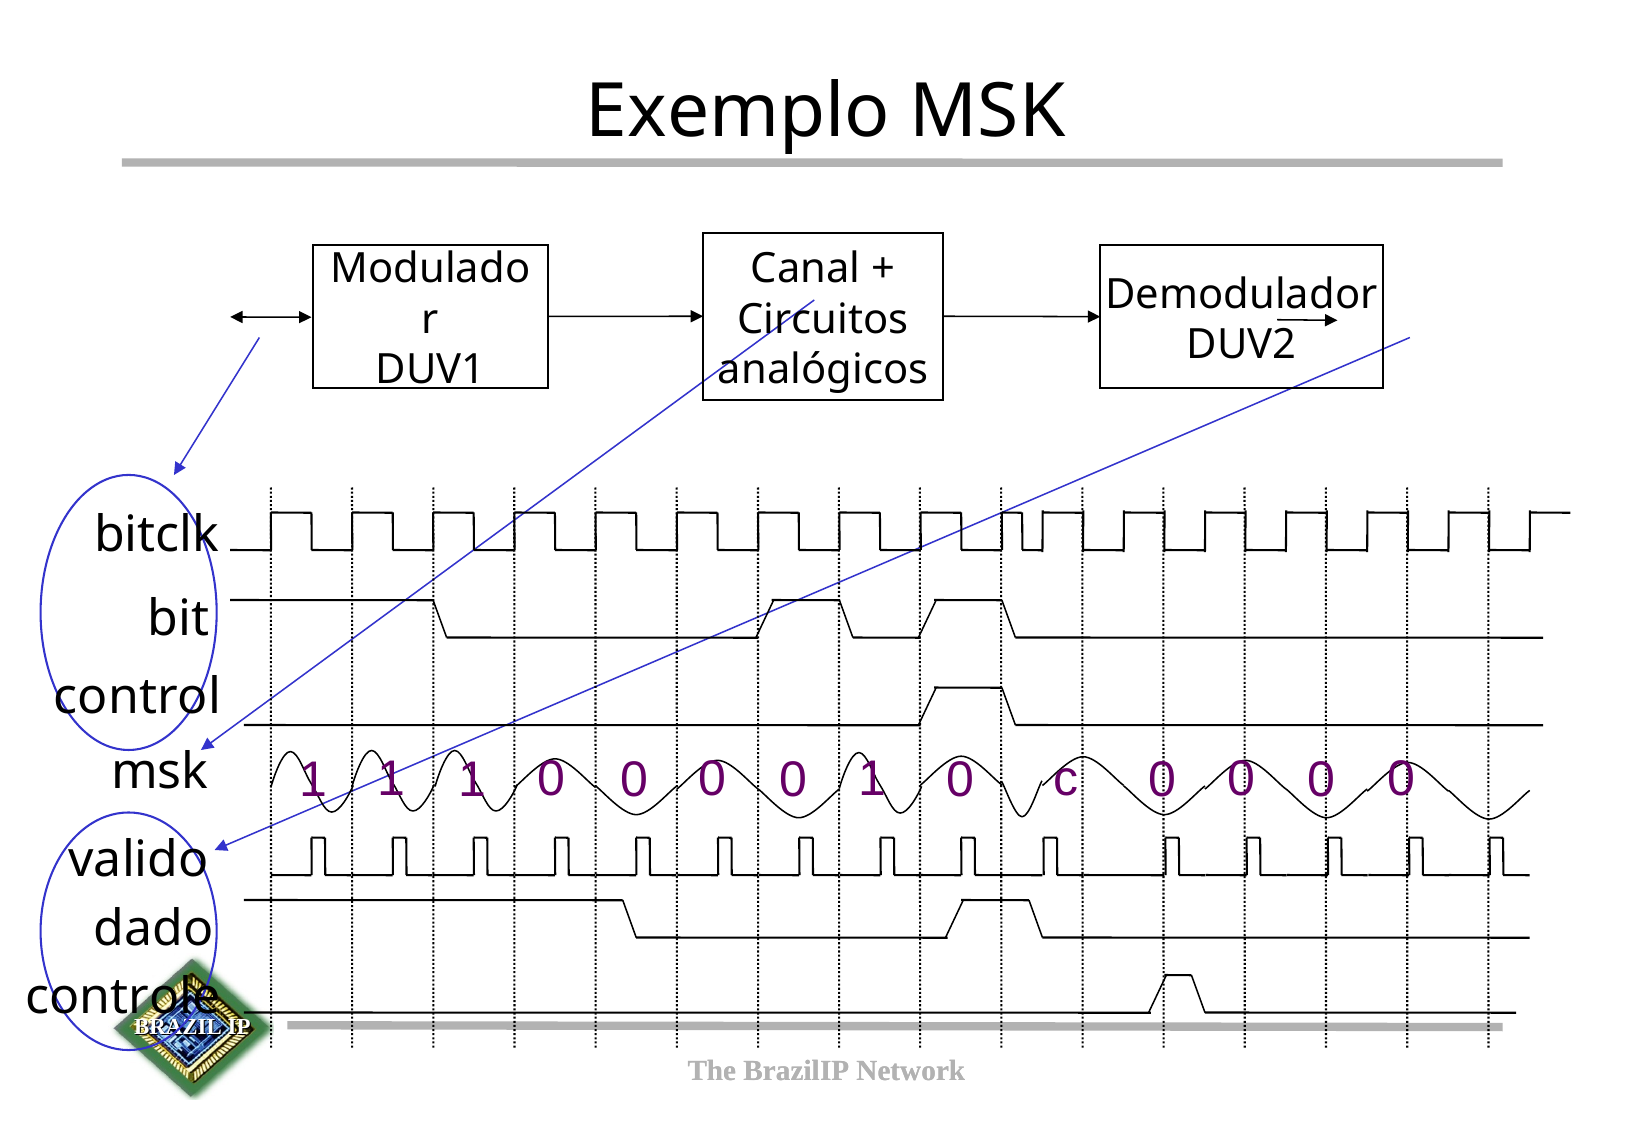

# Exemplo MSK
Canal +
Circuitos
analógicos
Modulador
DUV1
Demodulador
DUV2
bitclk
bit
control
msk
1
0
0
1
c
0
0
1
0
0
1
0
0
0
valido
dado
controle